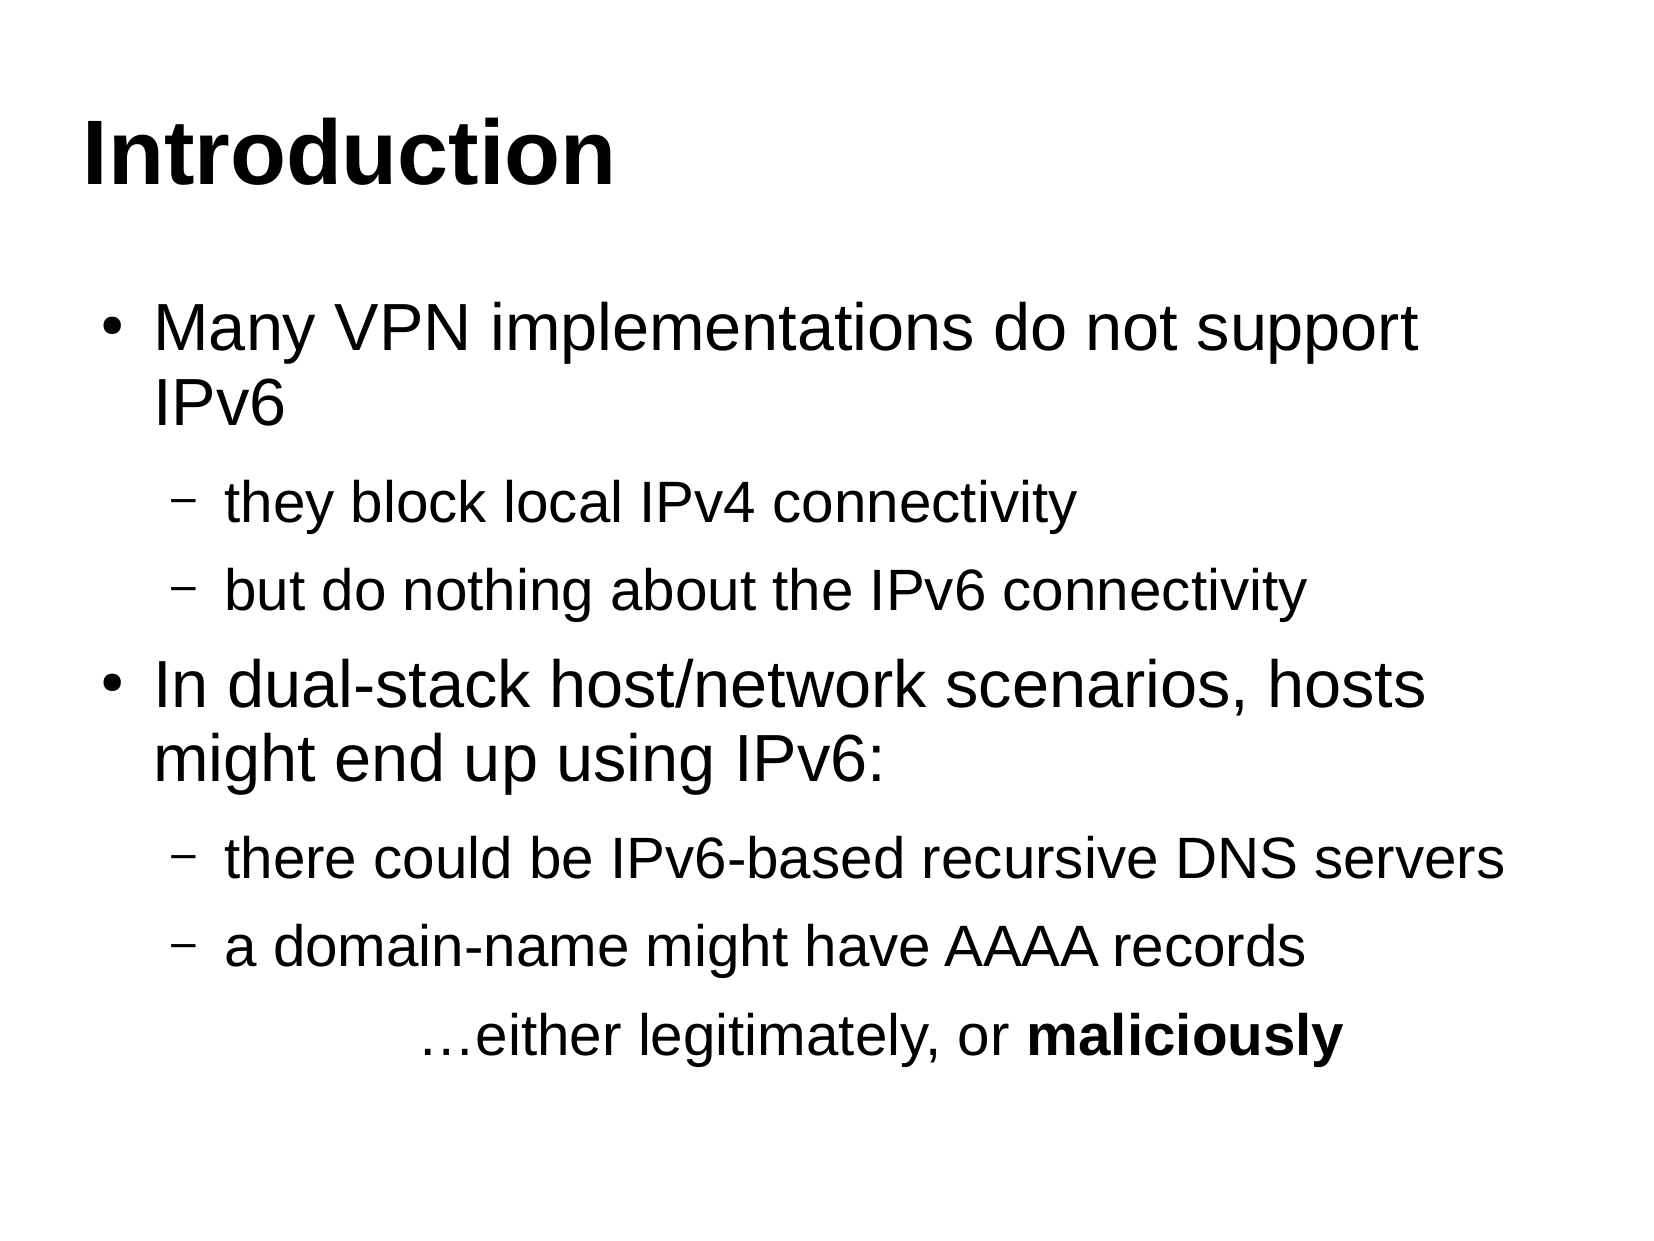

# Introduction
Many VPN implementations do not support IPv6
they block local IPv4 connectivity
but do nothing about the IPv6 connectivity
In dual-stack host/network scenarios, hosts might end up using IPv6:
there could be IPv6-based recursive DNS servers
a domain-name might have AAAA records
…either legitimately, or maliciously